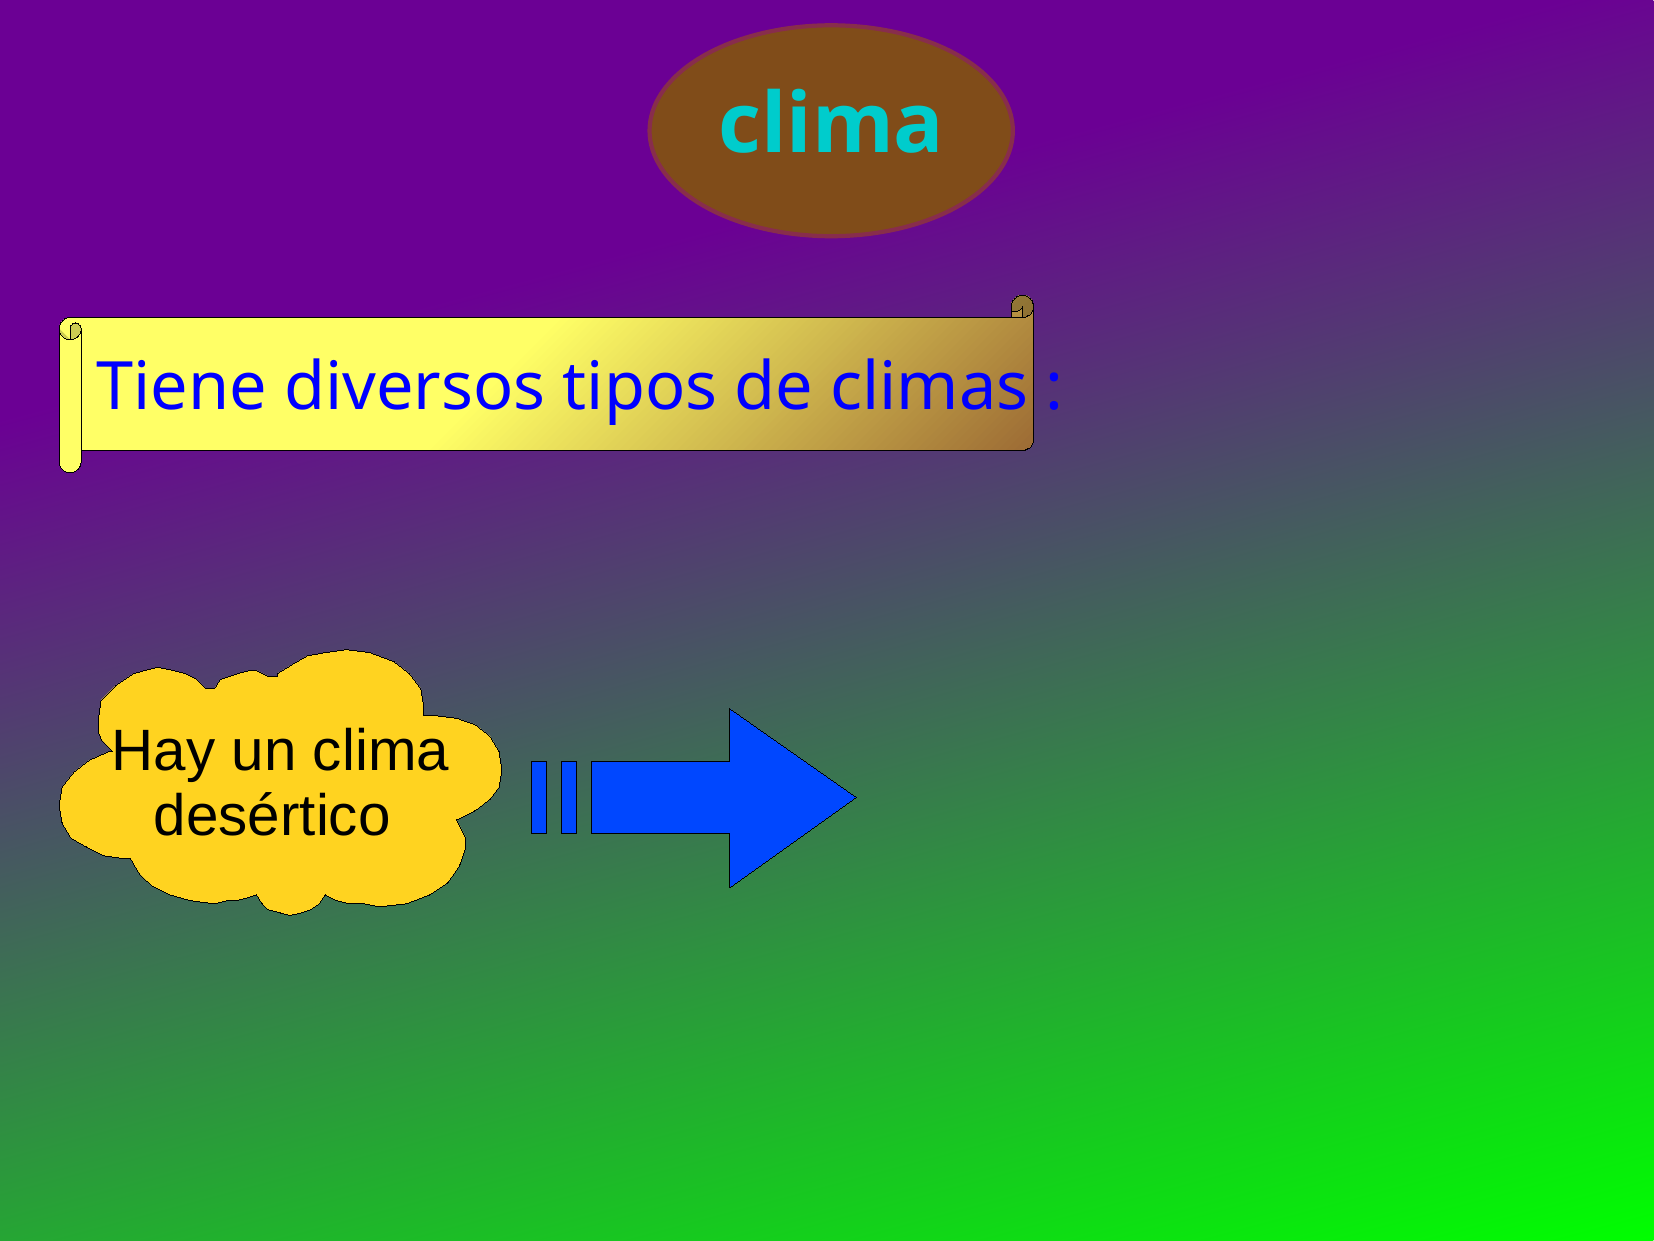

clima
Tiene diversos tipos de climas :
 Hay un clima
desértico